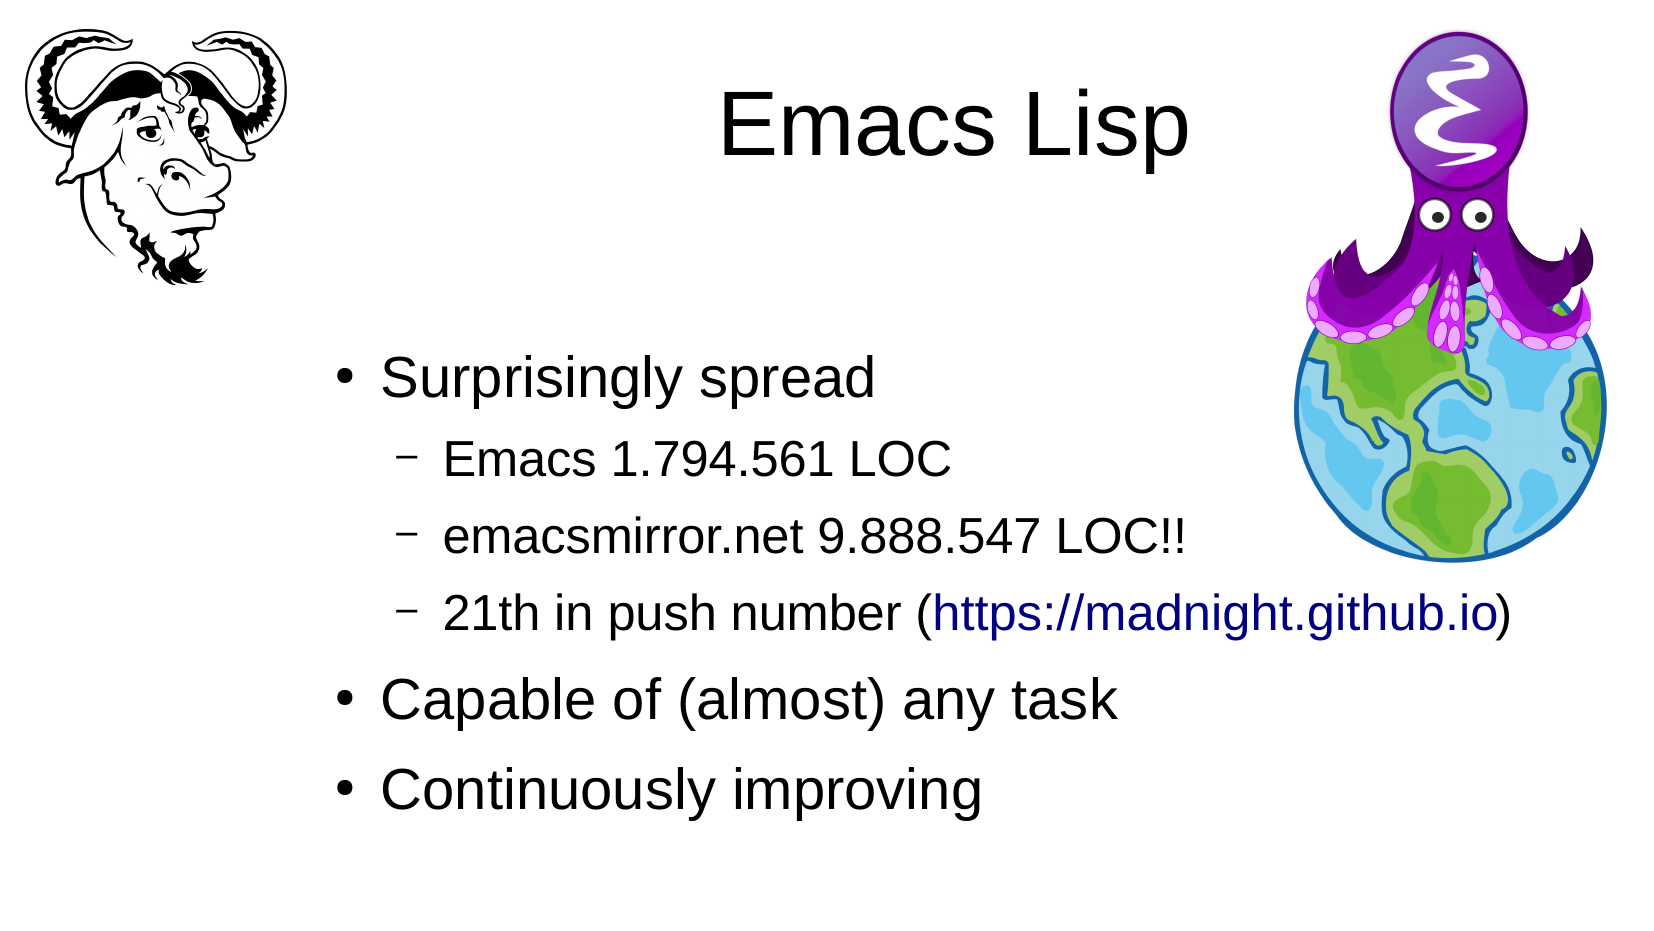

# Emacs Lisp
Surprisingly spread
Emacs 1.794.561 LOC
emacsmirror.net 9.888.547 LOC!!
21th in push number (https://madnight.github.io)
Capable of (almost) any task
Continuously improving